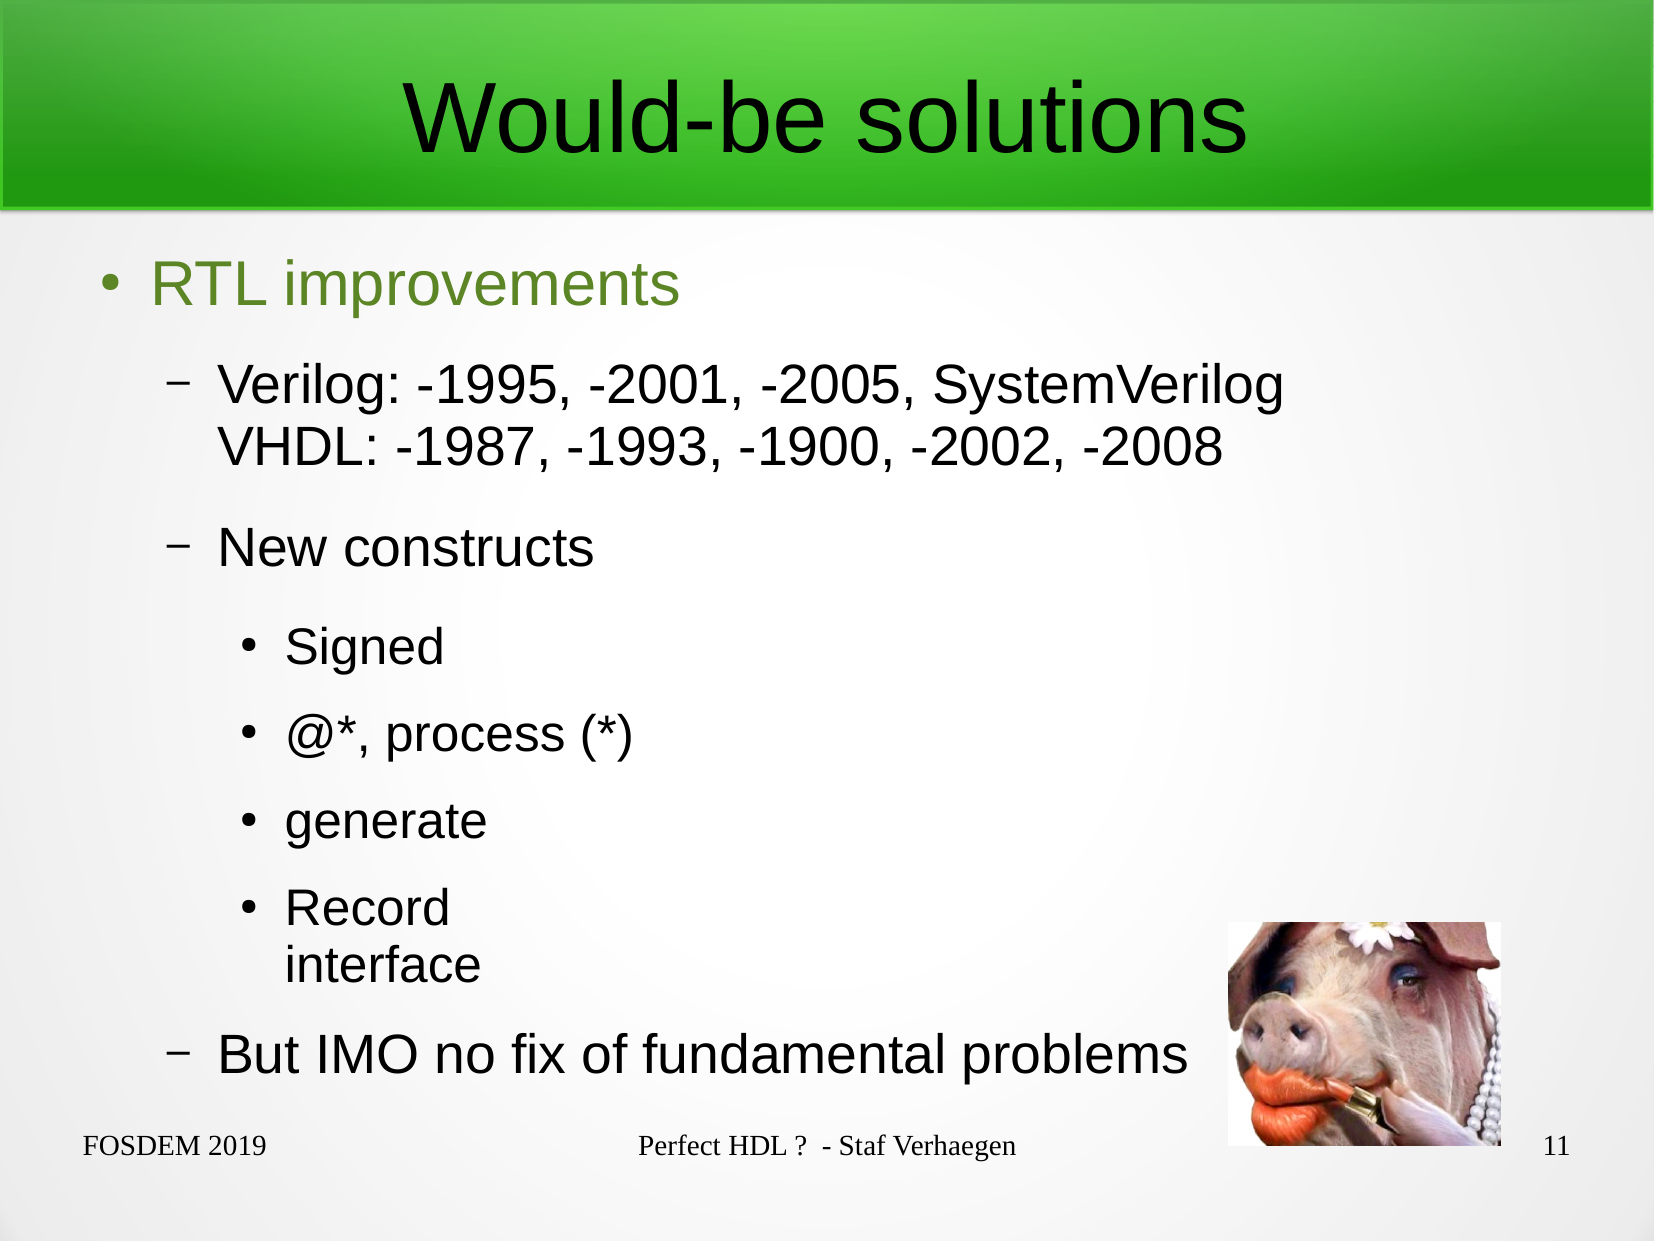

# Would-be solutions
RTL improvements
Verilog: -1995, -2001, -2005, SystemVerilog
VHDL: -1987, -1993, -1900, -2002, -2008
New constructs
Signed
@*, process (*)
generate
Record
interface
But IMO no fix of fundamental problems
FOSDEM 2019
Perfect HDL ? - Staf Verhaegen
11